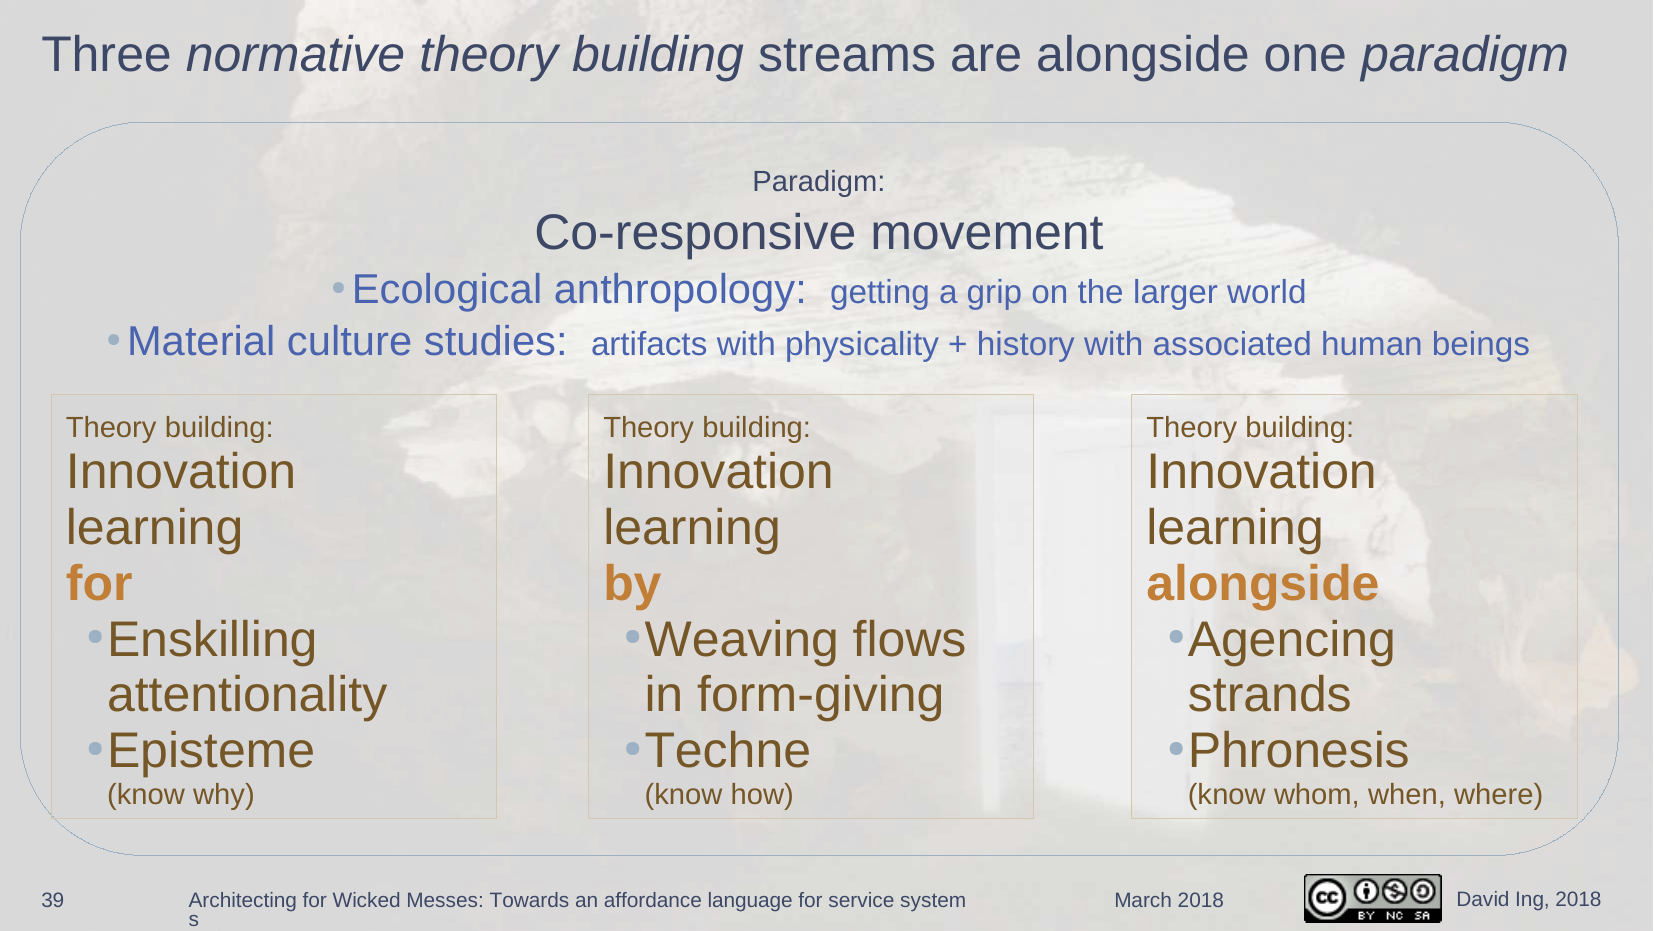

# Three normative theory building streams are alongside one paradigm
Paradigm:
Co-responsive movement
Ecological anthropology: getting a grip on the larger world
Material culture studies: artifacts with physicality + history with associated human beings
Theory building:
Innovation learning
for
Enskilling attentionality
Episteme
(know why)
Theory building:
Innovation learning
by
Weaving flows in form-giving
Techne
(know how)
Theory building:
Innovation learning alongside
Agencing strands
Phronesis
(know whom, when, where)
Architecting for Wicked Messes: Towards an affordance language for service systems
March 2018
39